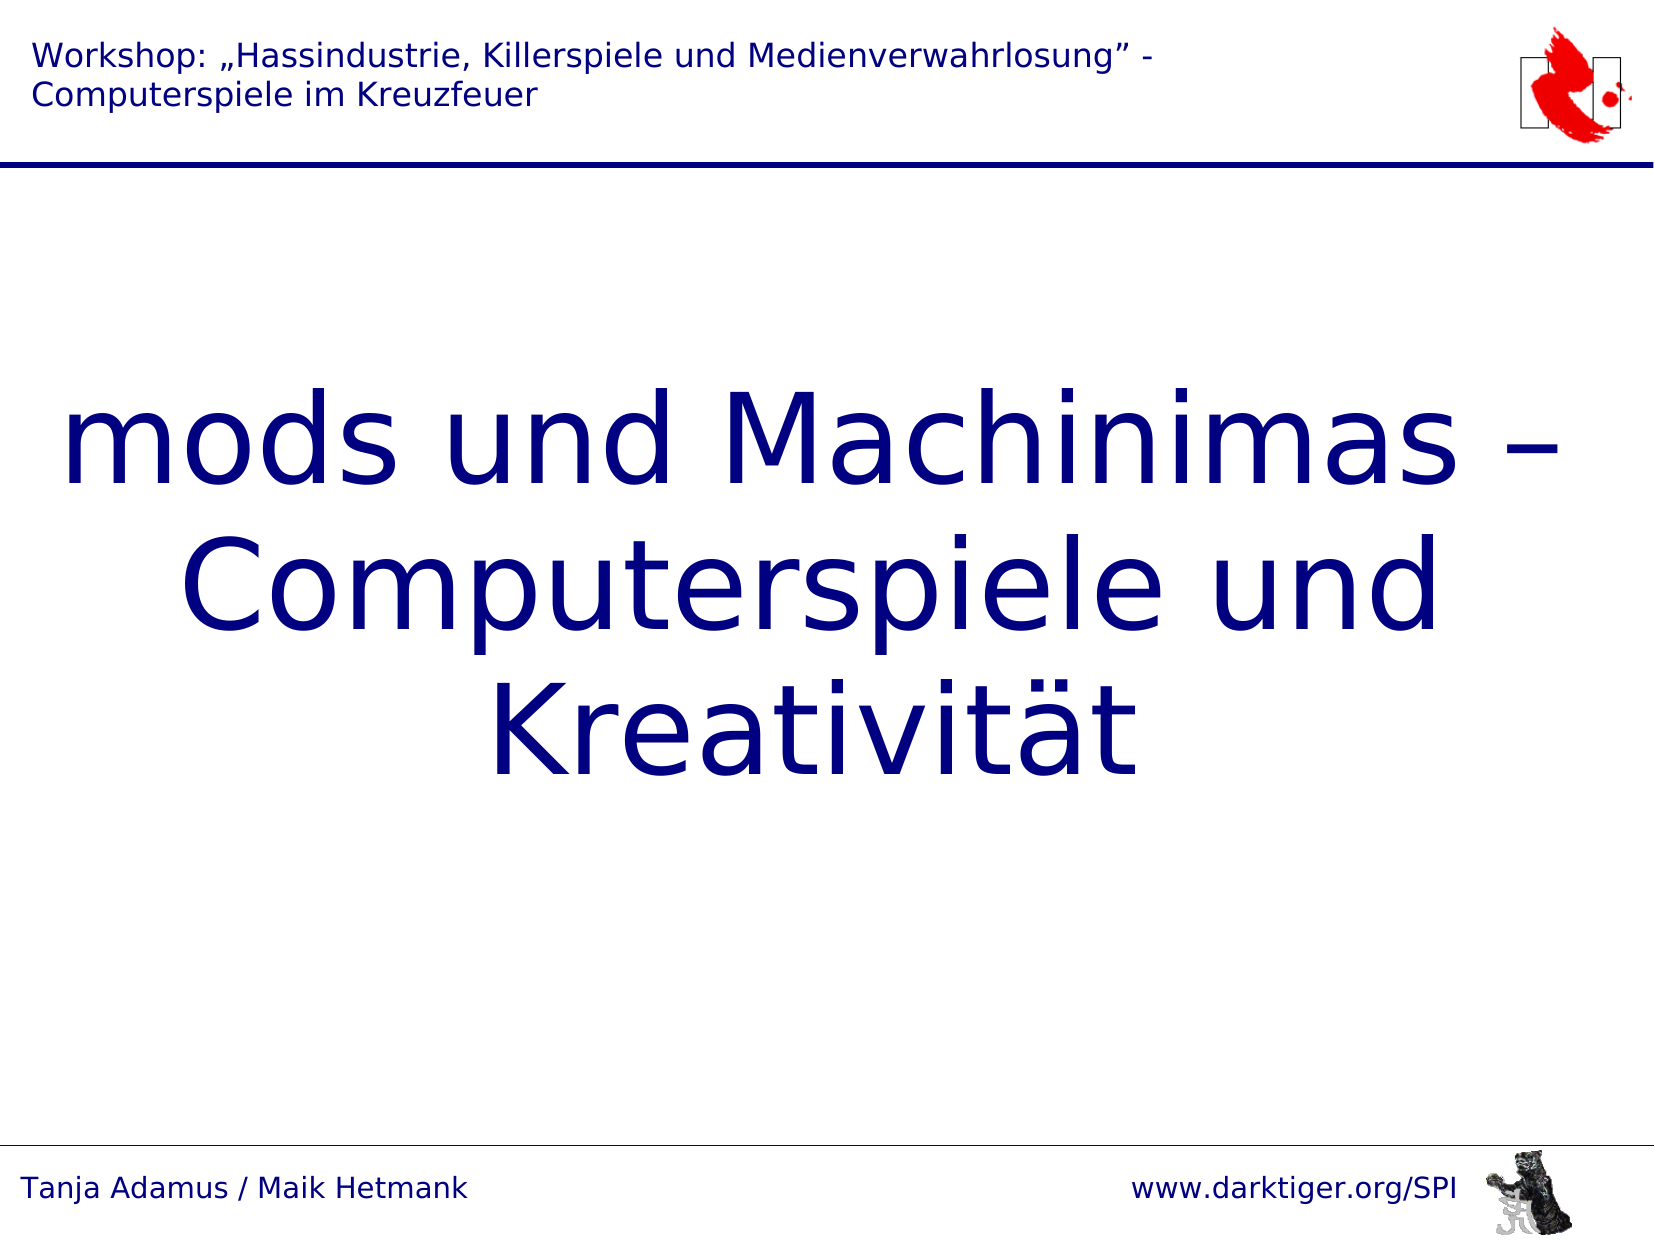

Workshop: „Hassindustrie, Killerspiele und Medienverwahrlosung” - Computerspiele im Kreuzfeuer
mods und Machinimas – Computerspiele und Kreativität